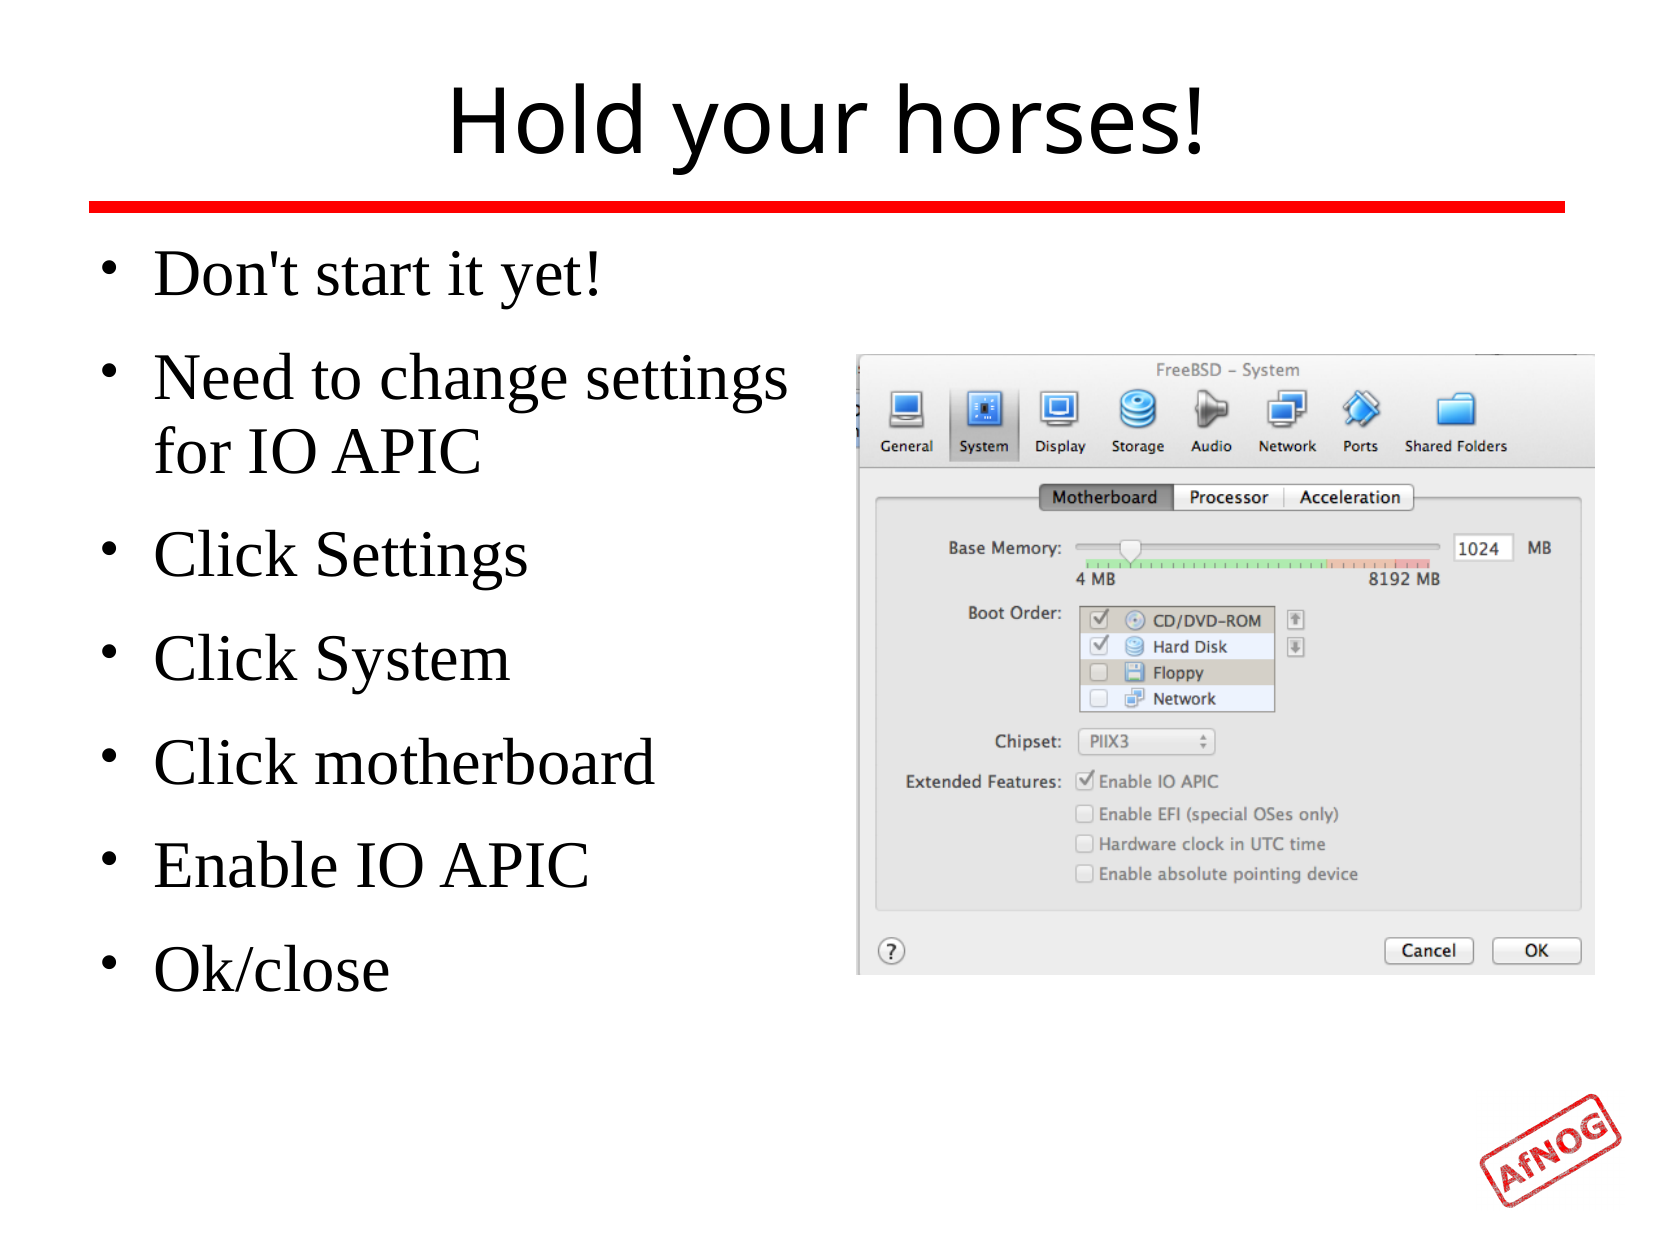

# Hold your horses!
Don't start it yet!
Need to change settings for IO APIC
Click Settings
Click System
Click motherboard
Enable IO APIC
Ok/close